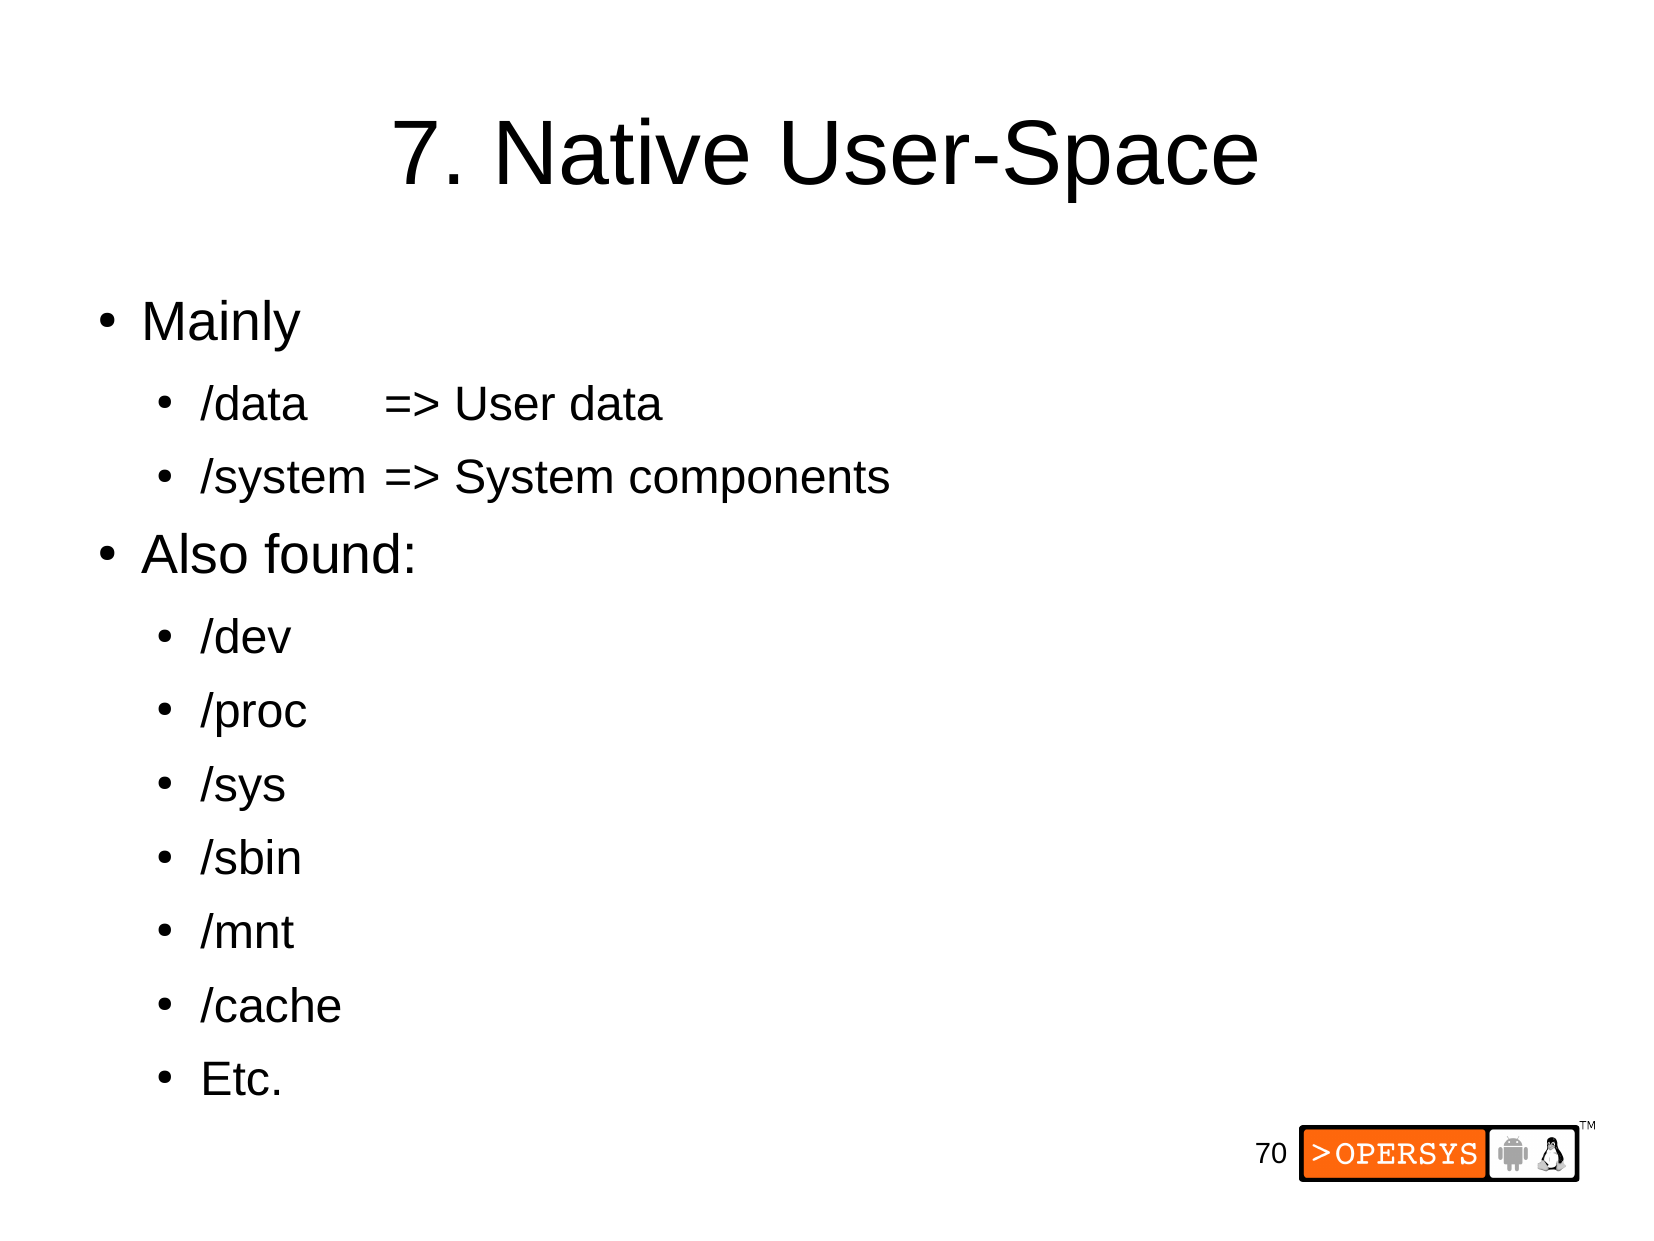

# 7. Native User-Space
Mainly
/data		=> User data
/system	=> System components
Also found:
/dev
/proc
/sys
/sbin
/mnt
/cache
Etc.